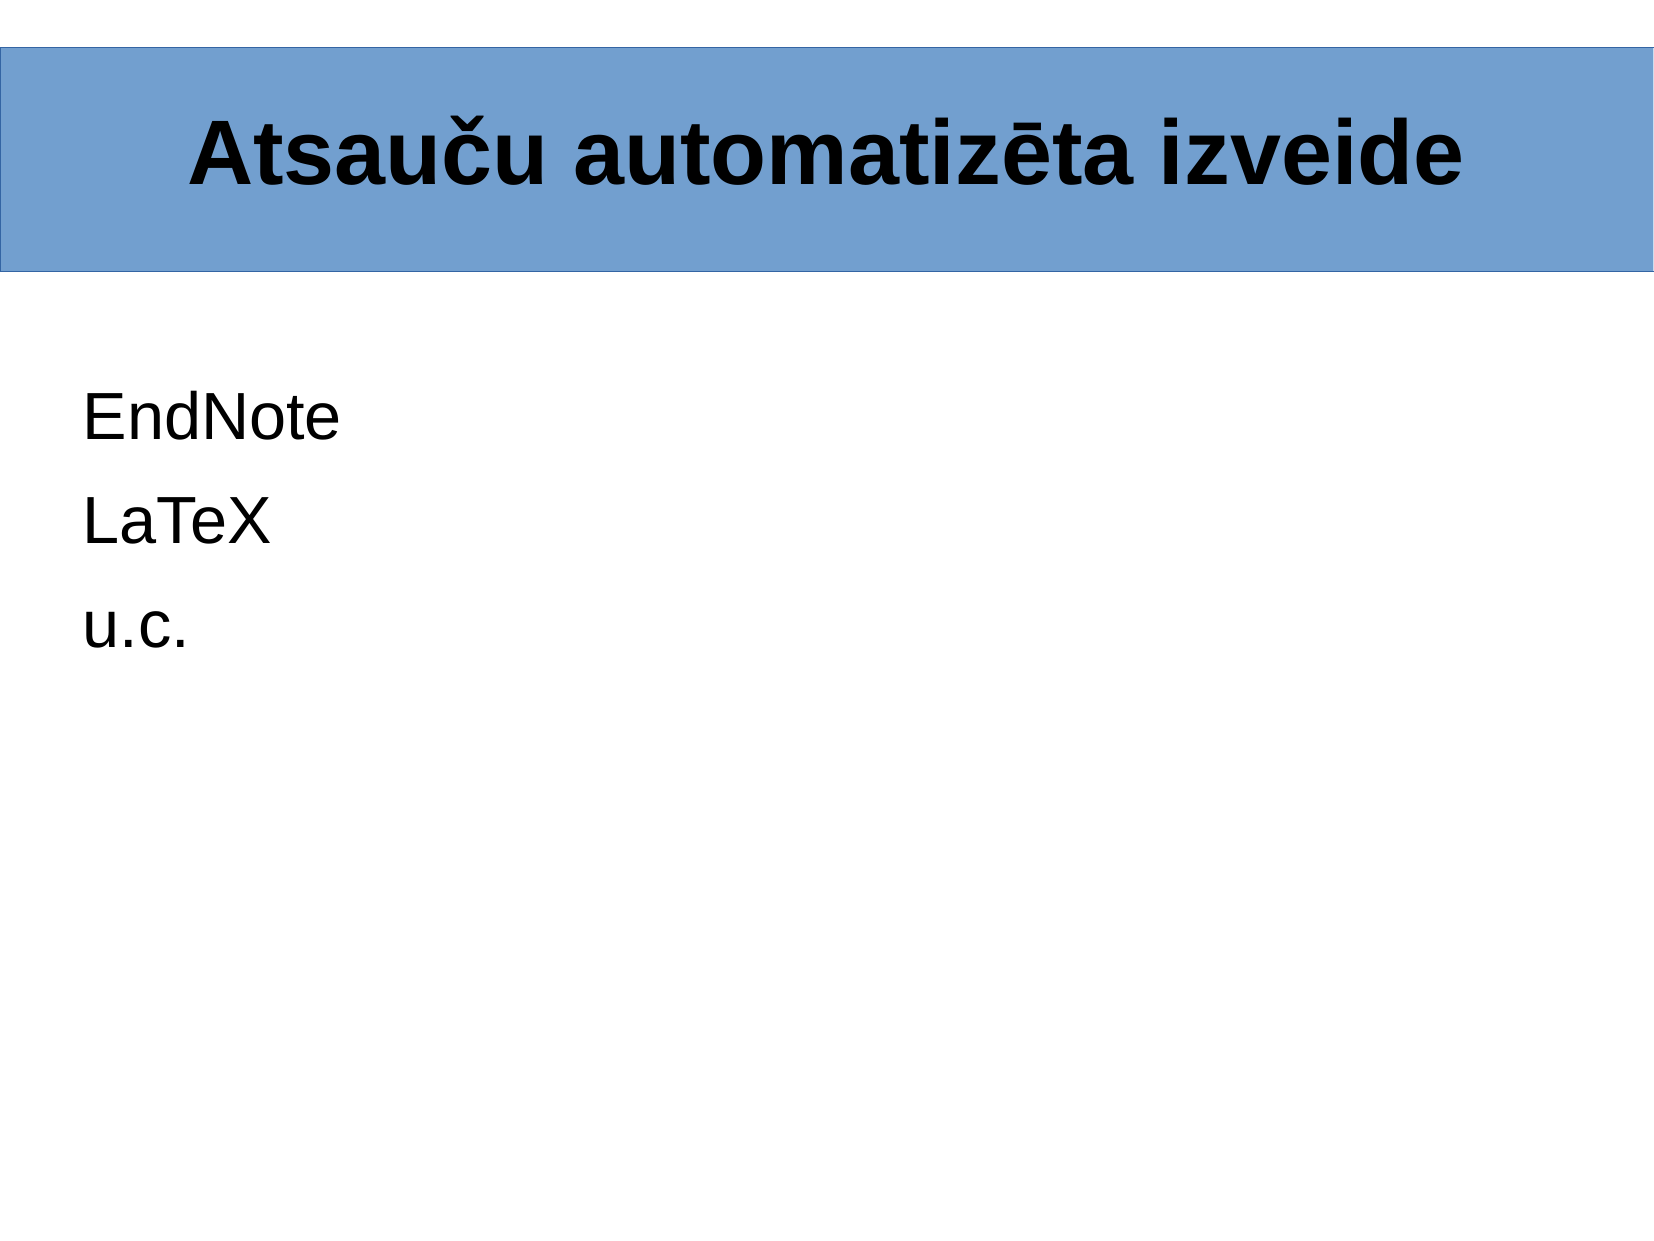

# Atsauču automatizēta izveide
EndNote
LaTeX
u.c.